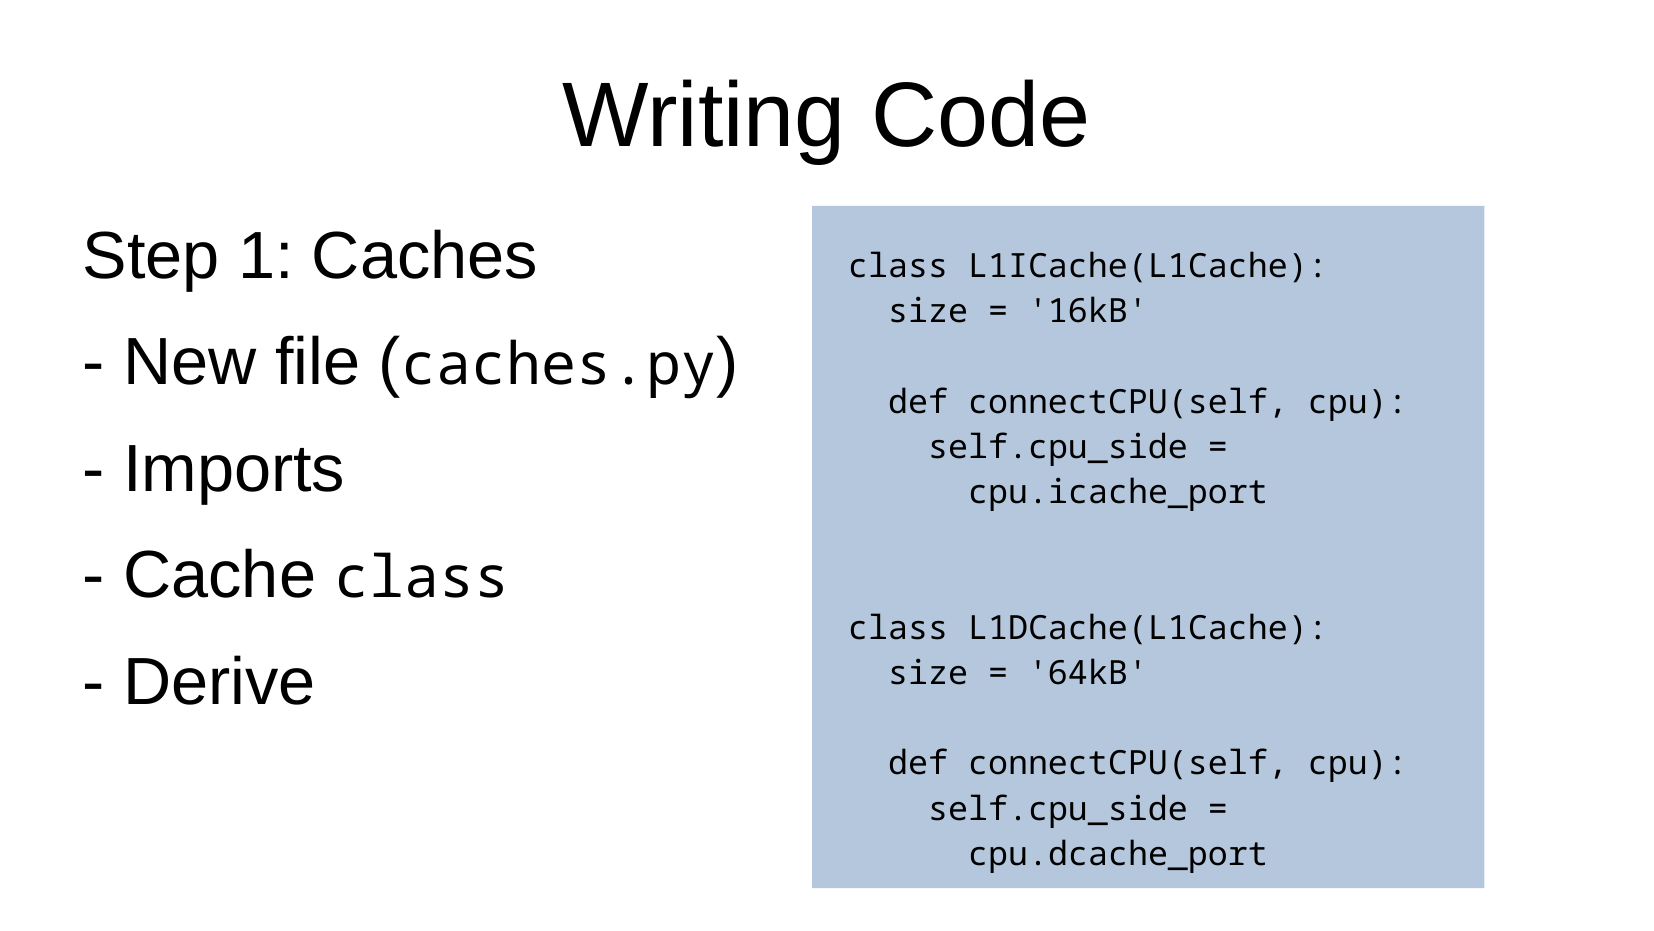

# Writing Code
class L1ICache(L1Cache):
 size = '16kB'
 def connectCPU(self, cpu):
 self.cpu_side =
 cpu.icache_port
class L1DCache(L1Cache):
 size = '64kB'
 def connectCPU(self, cpu):
 self.cpu_side =
 cpu.dcache_port
Step 1: Caches
- New file (caches.py)
- Imports
- Cache class
- Derive